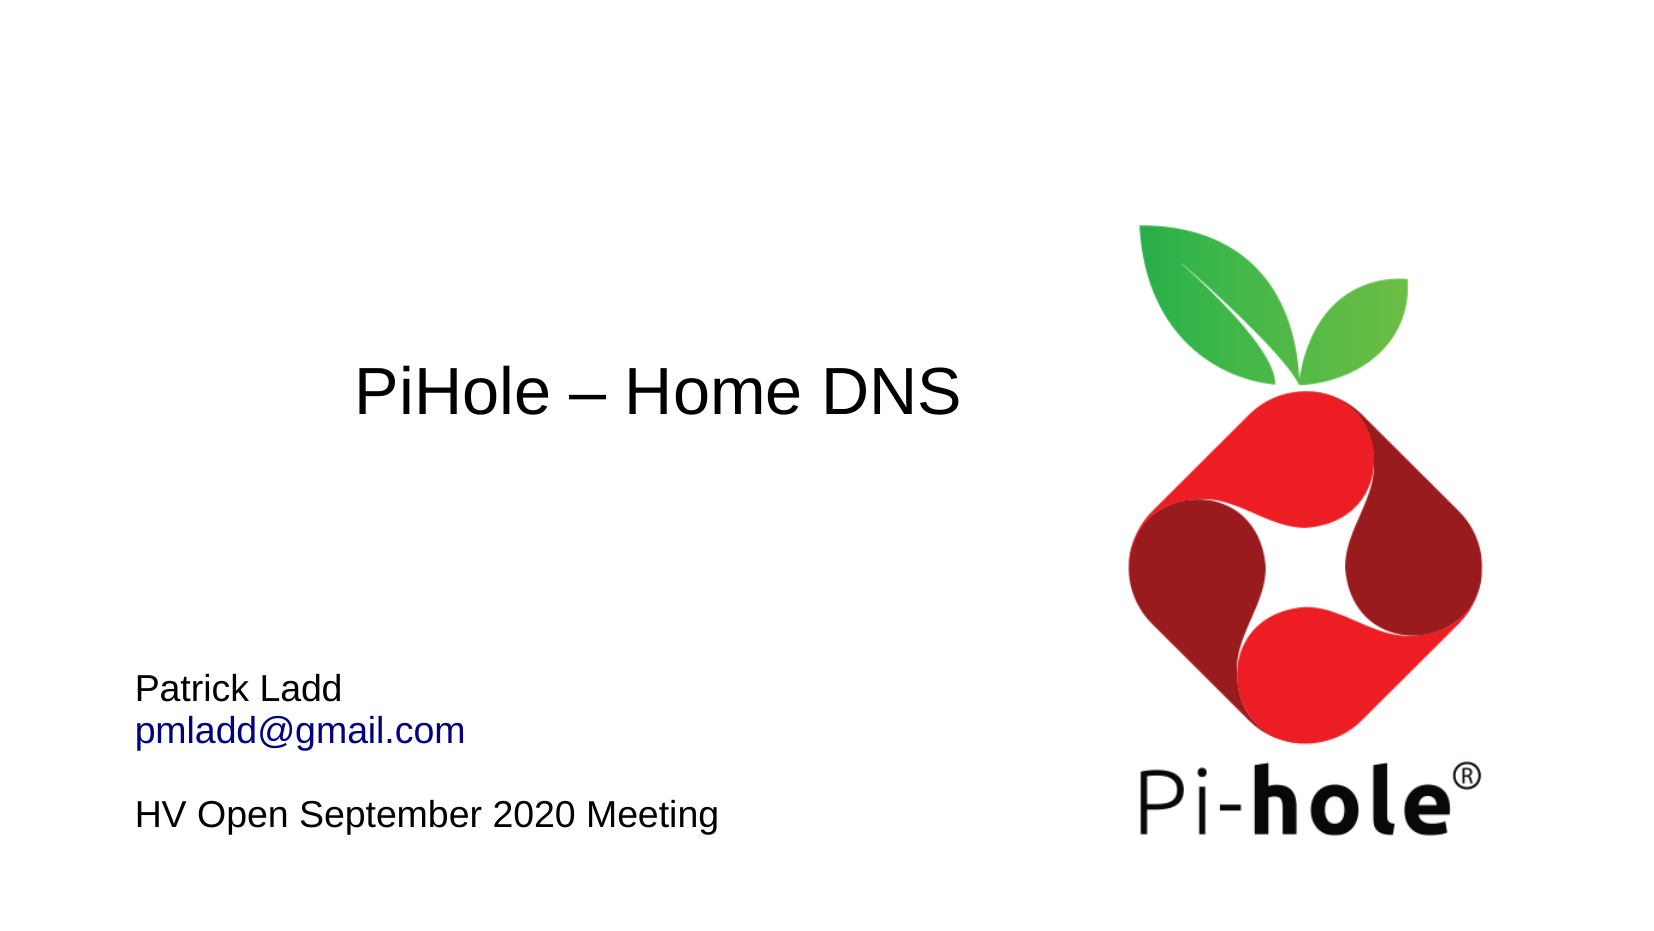

# PiHole – Home DNS
Patrick Ladd
pmladd@gmail.com
HV Open September 2020 Meeting